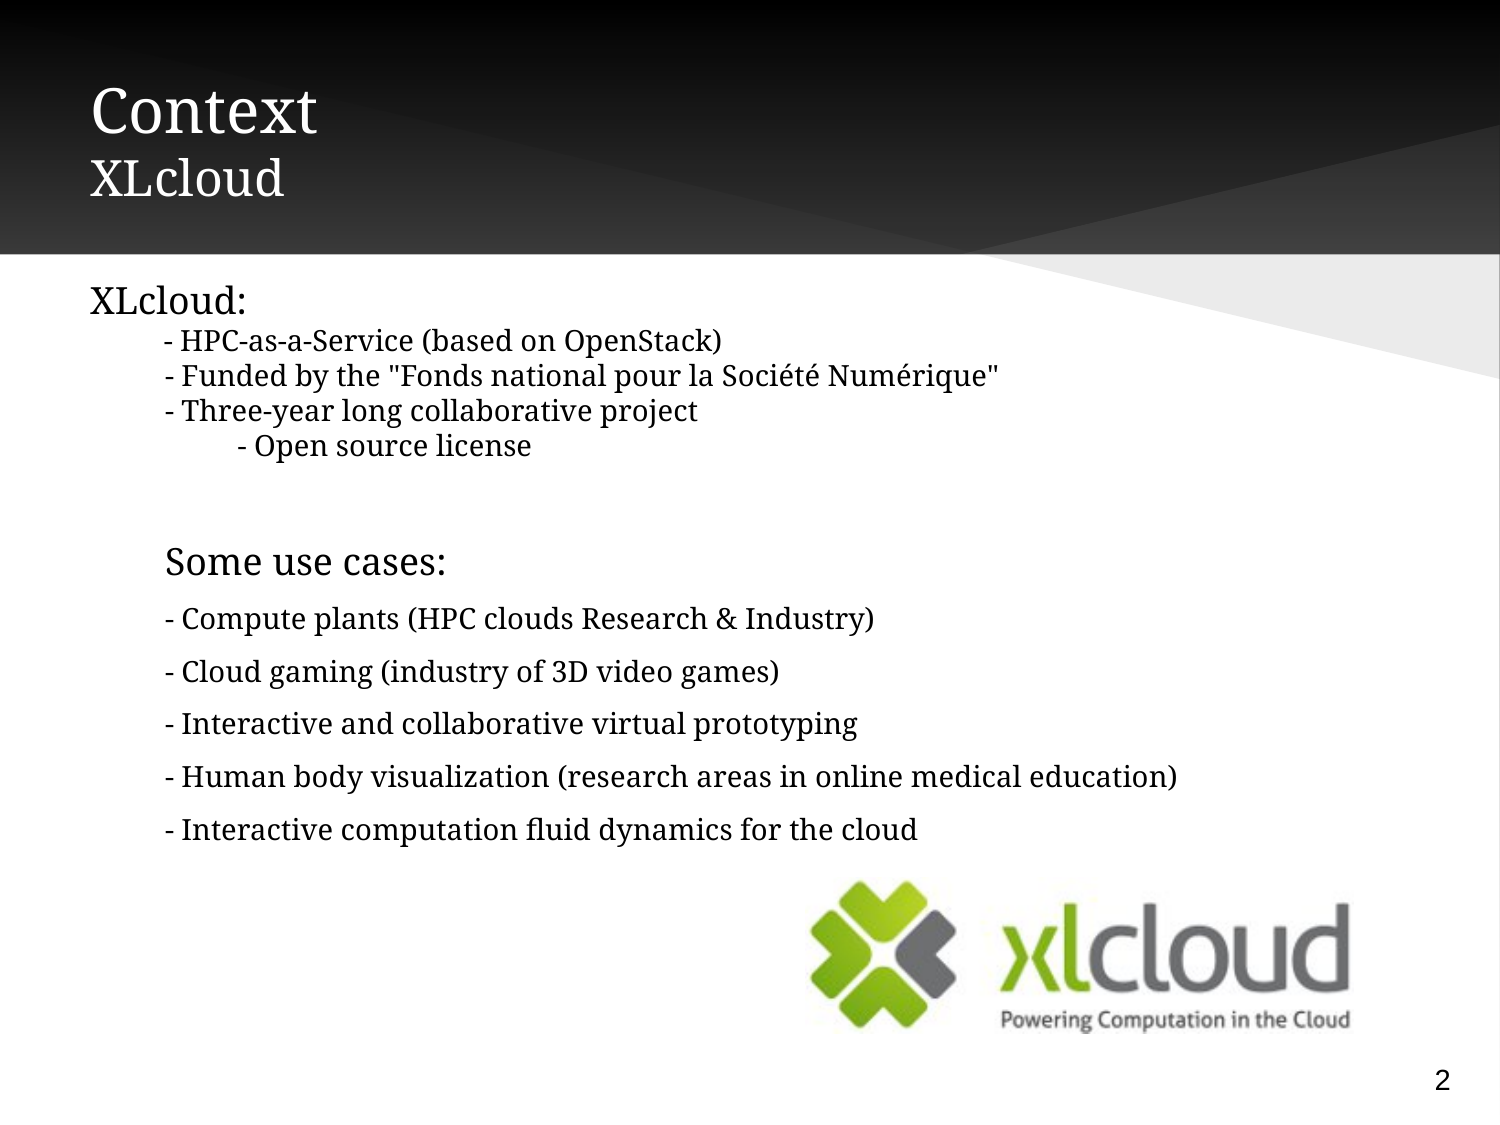

# Context XLcloud
XLcloud:
	- HPC-as-a-Service (based on OpenStack)
- Funded by the "Fonds national pour la Société Numérique"
- Three-year long collaborative project
	- Open source license
Some use cases:
- Compute plants (HPC clouds Research & Industry)
- Cloud gaming (industry of 3D video games)
- Interactive and collaborative virtual prototyping
- Human body visualization (research areas in online medical education)
- Interactive computation fluid dynamics for the cloud
2